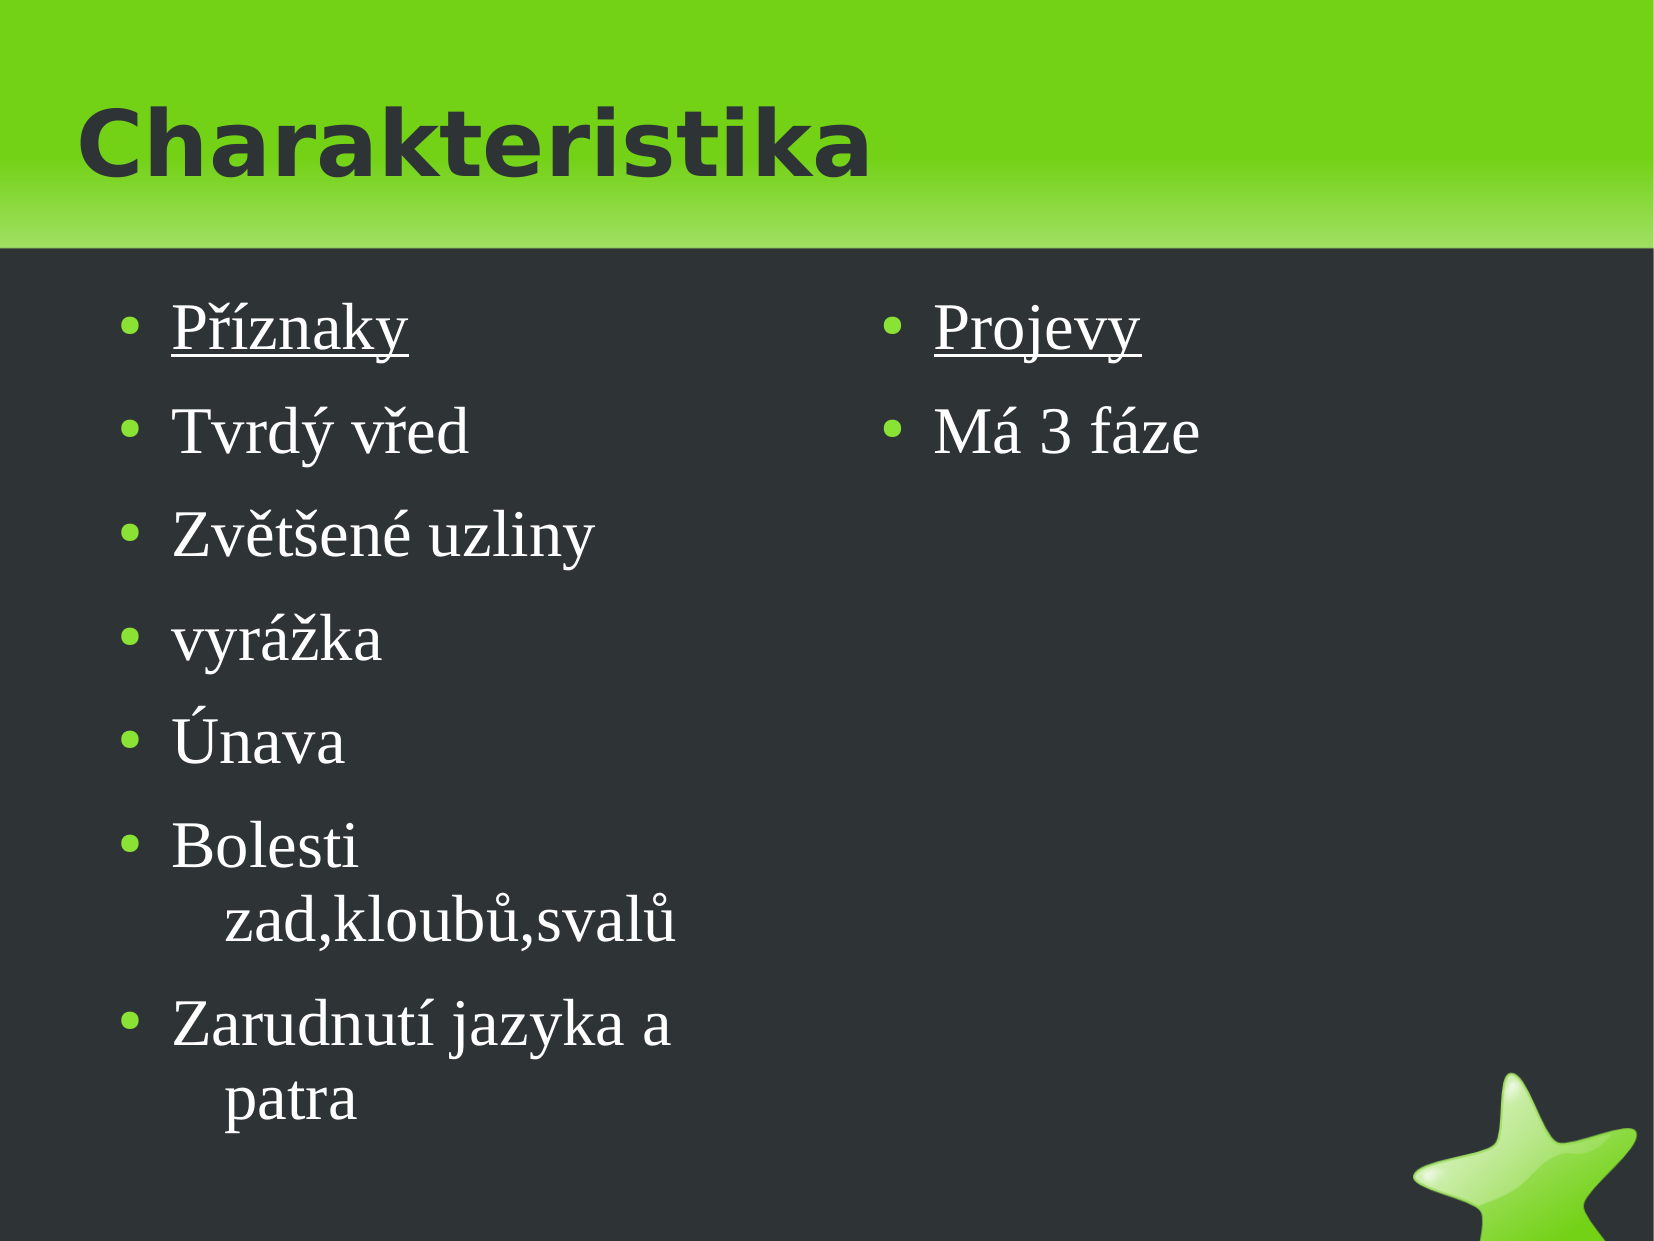

# Charakteristika
Příznaky
Tvrdý vřed
Zvětšené uzliny
vyrážka
Únava
Bolesti zad,kloubů,svalů
Zarudnutí jazyka a patra
Projevy
Má 3 fáze